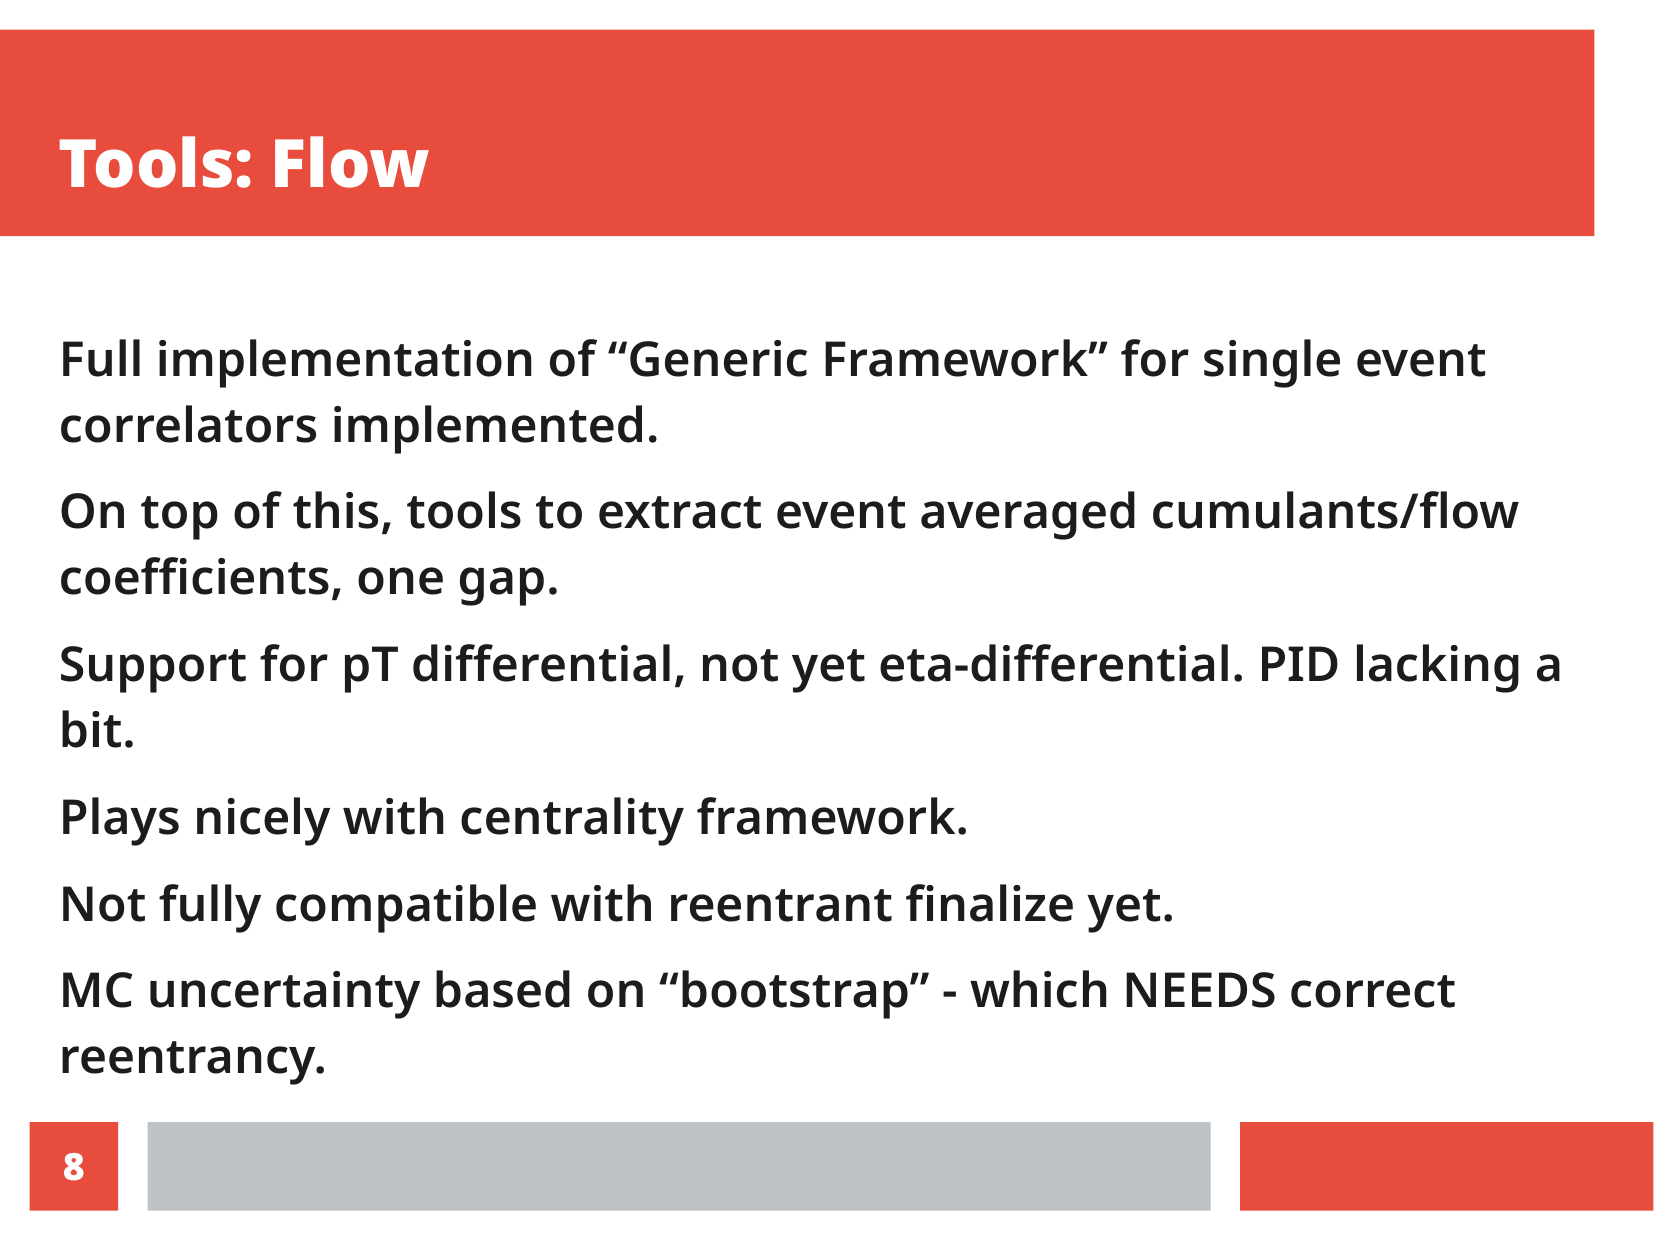

# Tools: Flow
Full implementation of “Generic Framework” for single event correlators implemented.
On top of this, tools to extract event averaged cumulants/flow coefficients, one gap.
Support for pT differential, not yet eta-differential. PID lacking a bit.
Plays nicely with centrality framework.
Not fully compatible with reentrant finalize yet.
MC uncertainty based on “bootstrap” - which NEEDS correct reentrancy.
8